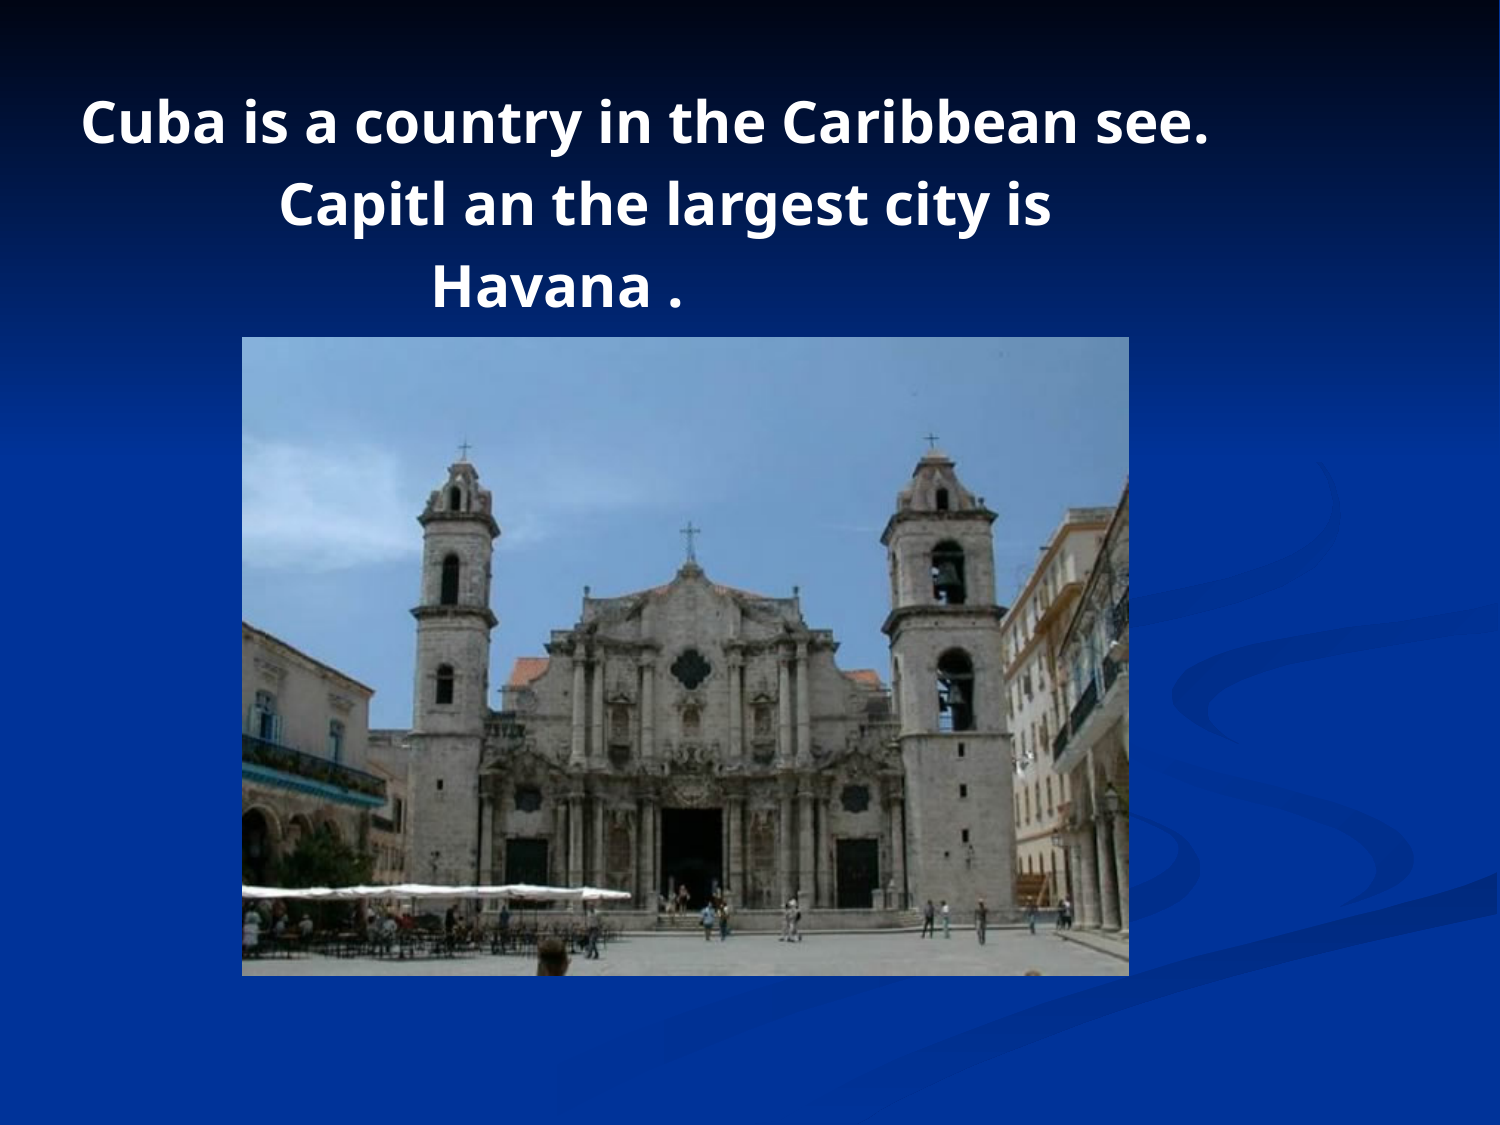

# Cuba is a country in the Caribbean see.
 Capitl an the largest city is
 Havana .